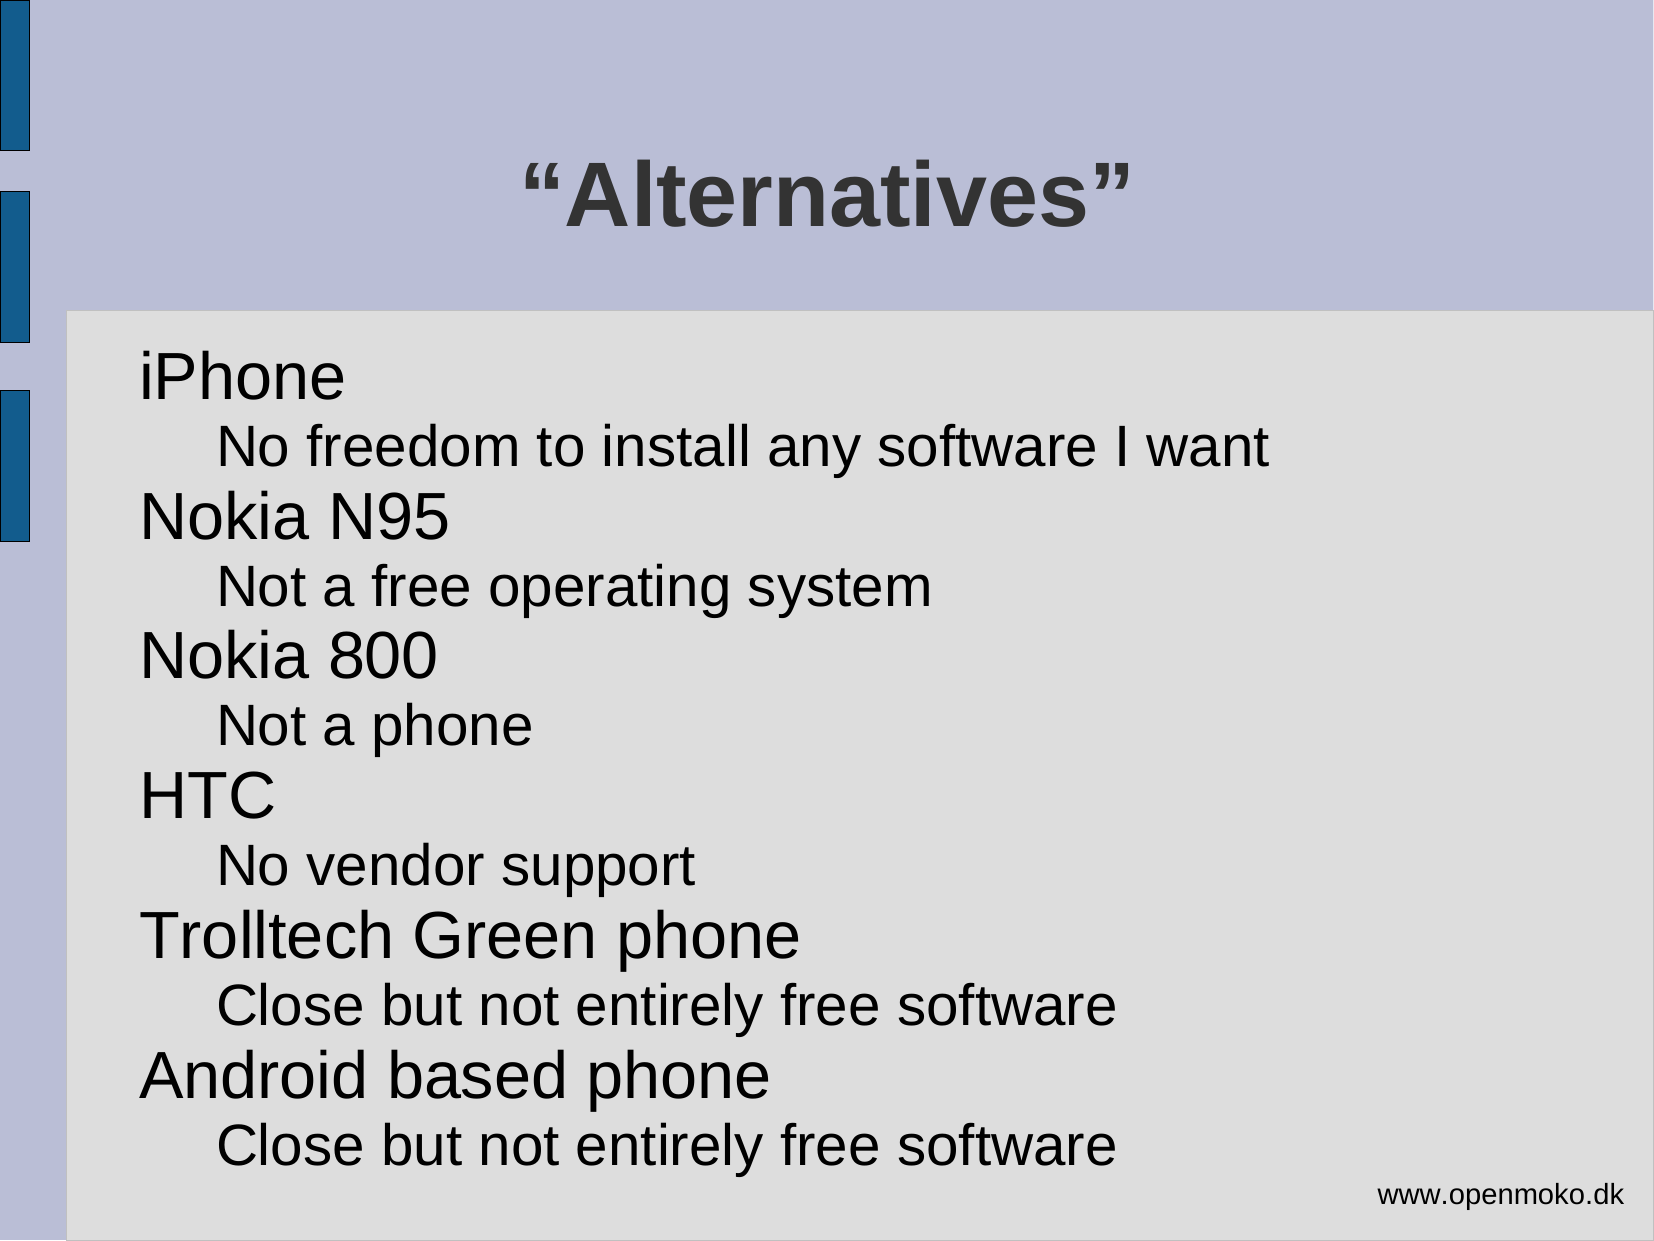

# “Alternatives”
iPhone
No freedom to install any software I want
Nokia N95
Not a free operating system
Nokia 800
Not a phone
HTC
No vendor support
Trolltech Green phone
Close but not entirely free software
Android based phone
Close but not entirely free software